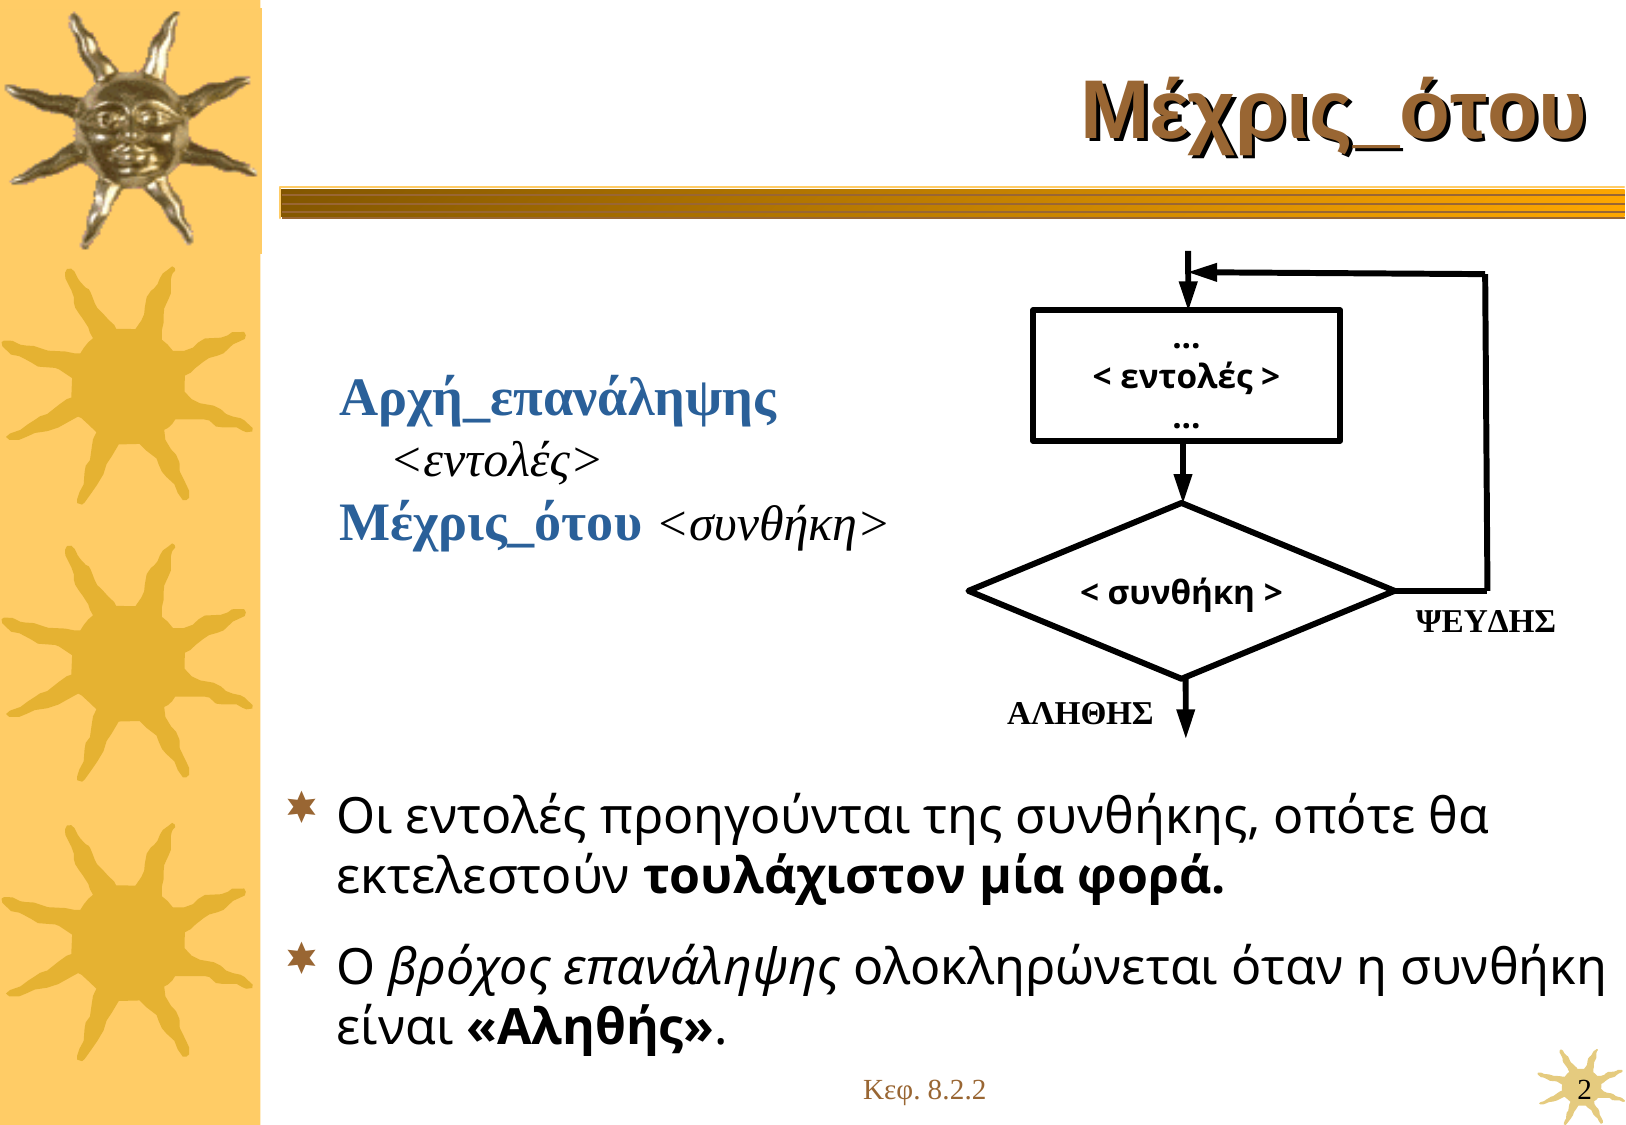

Μέχρις_ότου
...
< εντολές >
...
< συνθήκη >
ΨΕΥΔΗΣ
ΑΛΗΘΗΣ
Αρχή_επανάληψης
 <εντολές>
Μέχρις_ότου <συνθήκη>
Οι εντολές προηγούνται της συνθήκης, οπότε θα εκτελεστούν τουλάχιστον μία φορά.
Ο βρόχος επανάληψης ολοκληρώνεται όταν η συνθήκη είναι «Αληθής».
Κεφ. 8.2.2
2